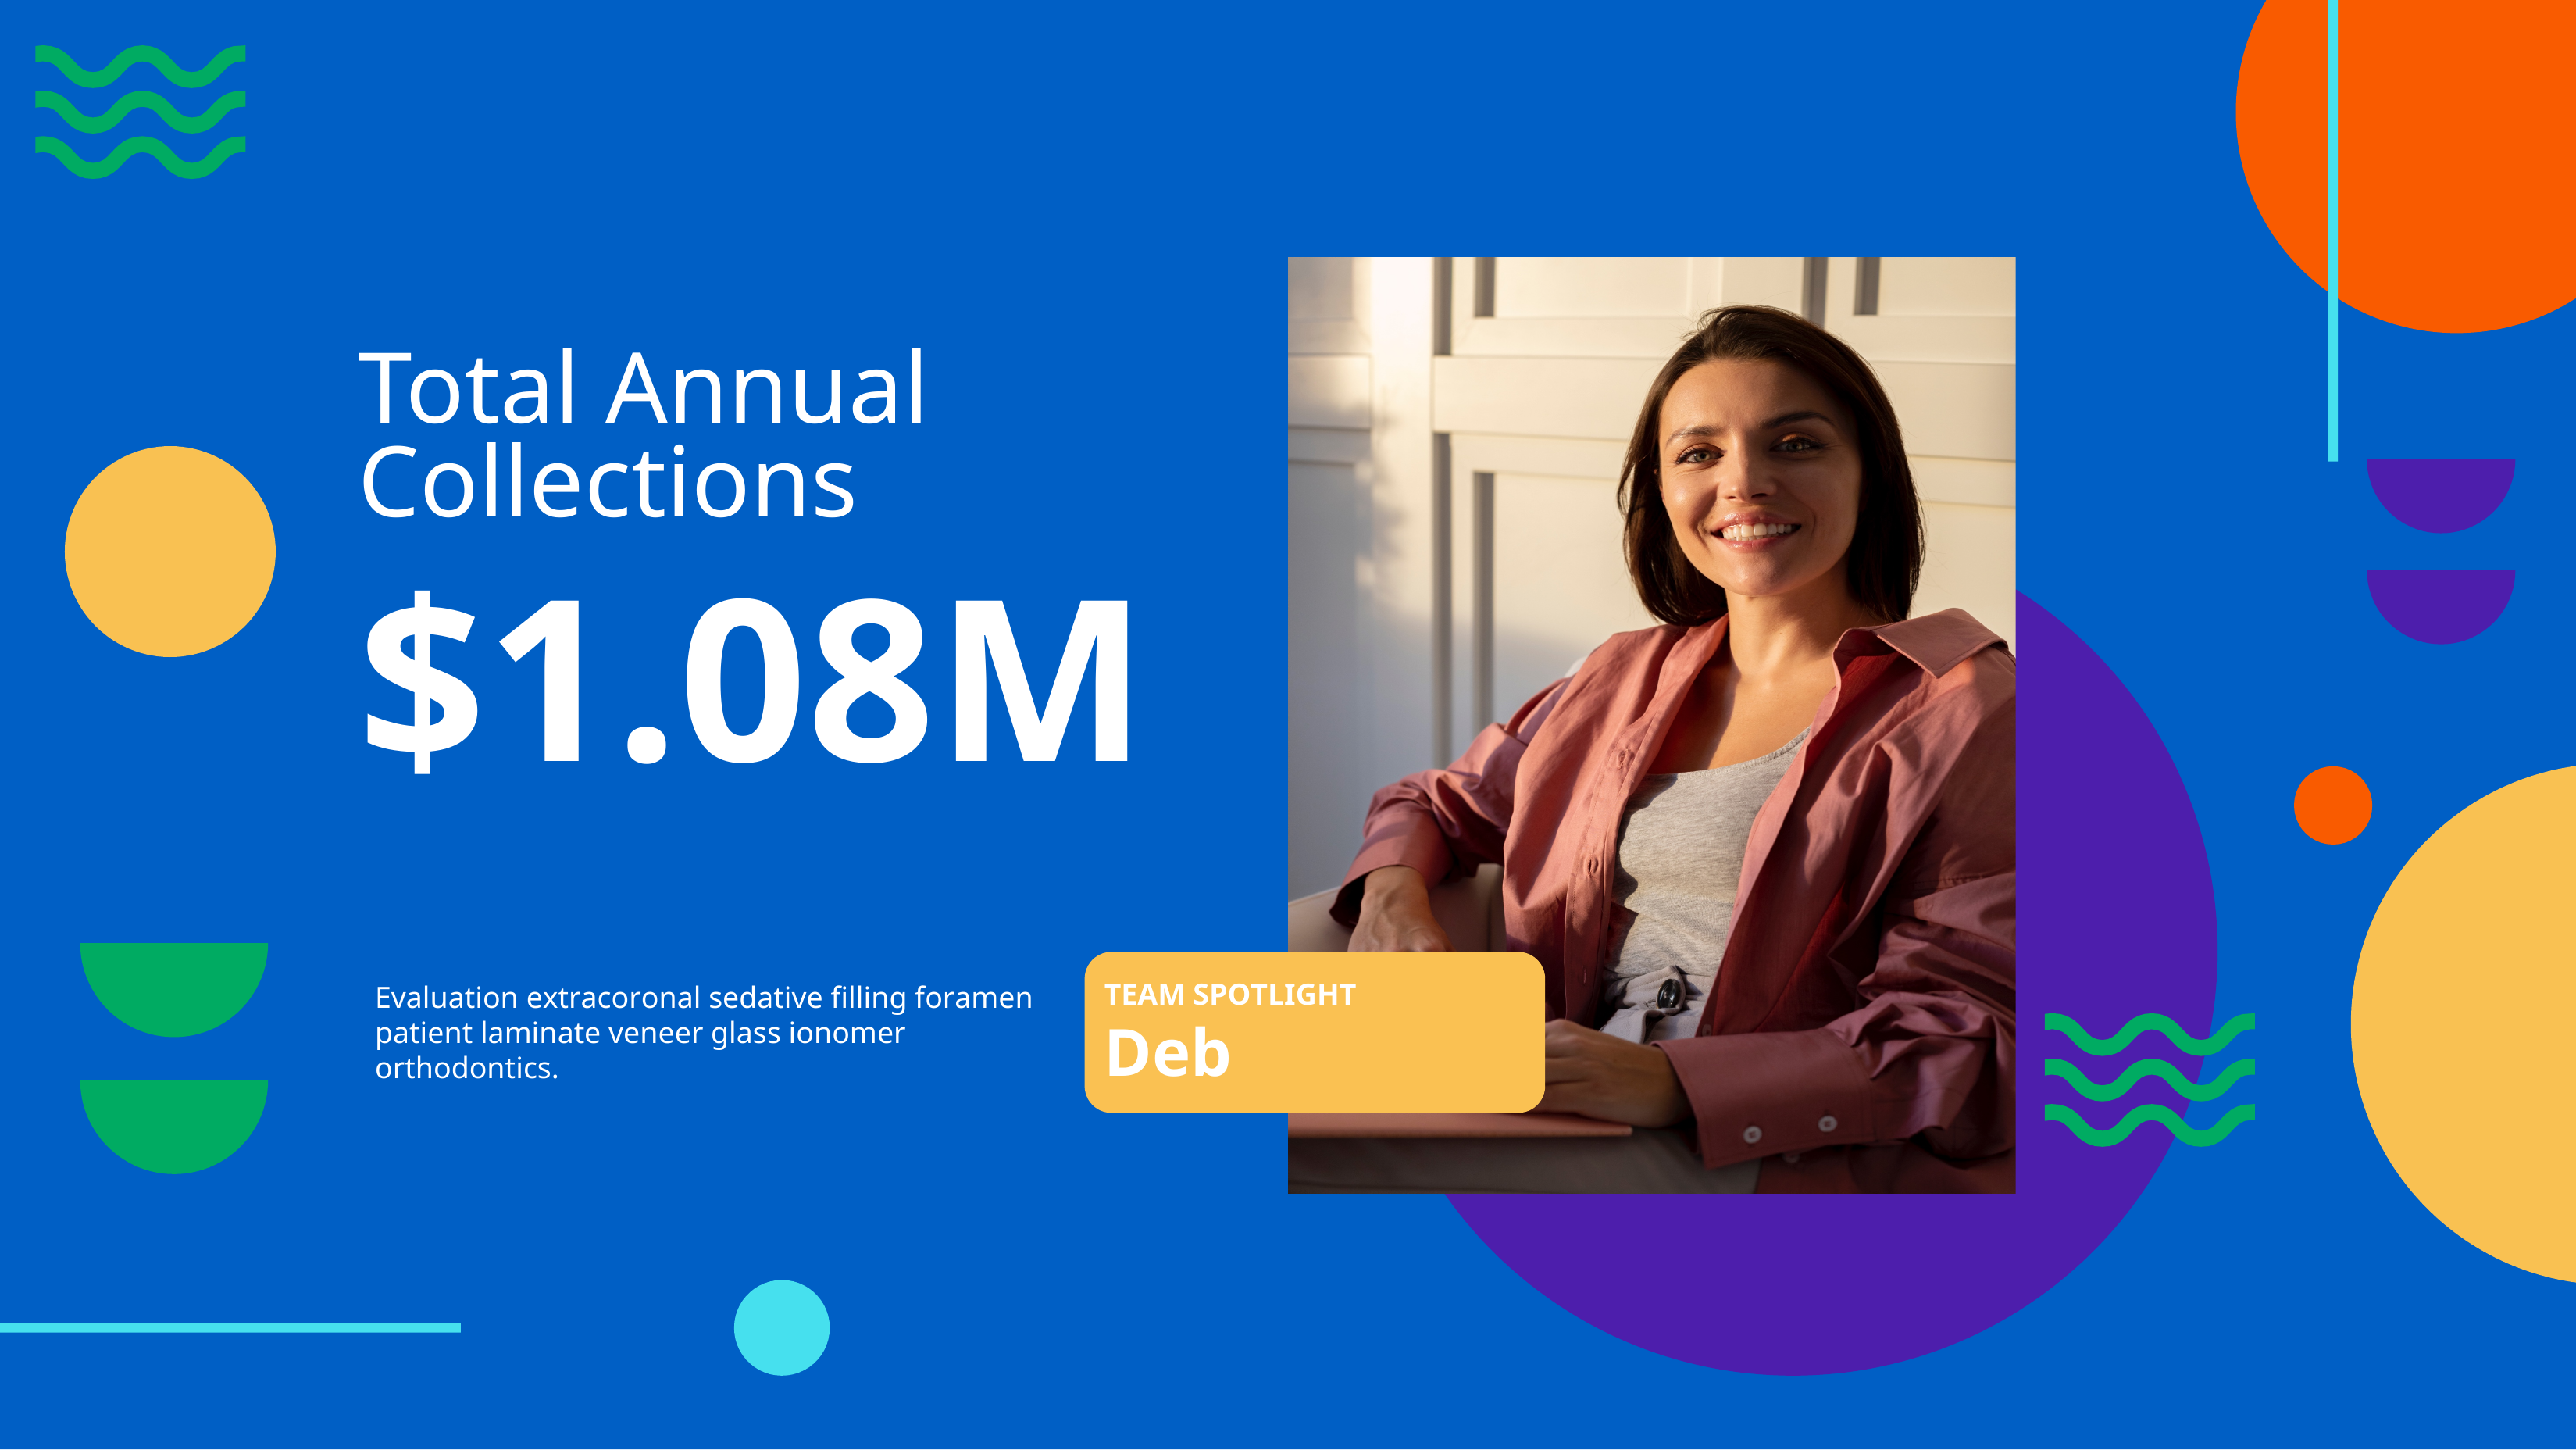

Total Annual
Collections
$1.08M
TEAM SPOTLIGHT
Deb
Evaluation extracoronal sedative filling foramen patient laminate veneer glass ionomer orthodontics.